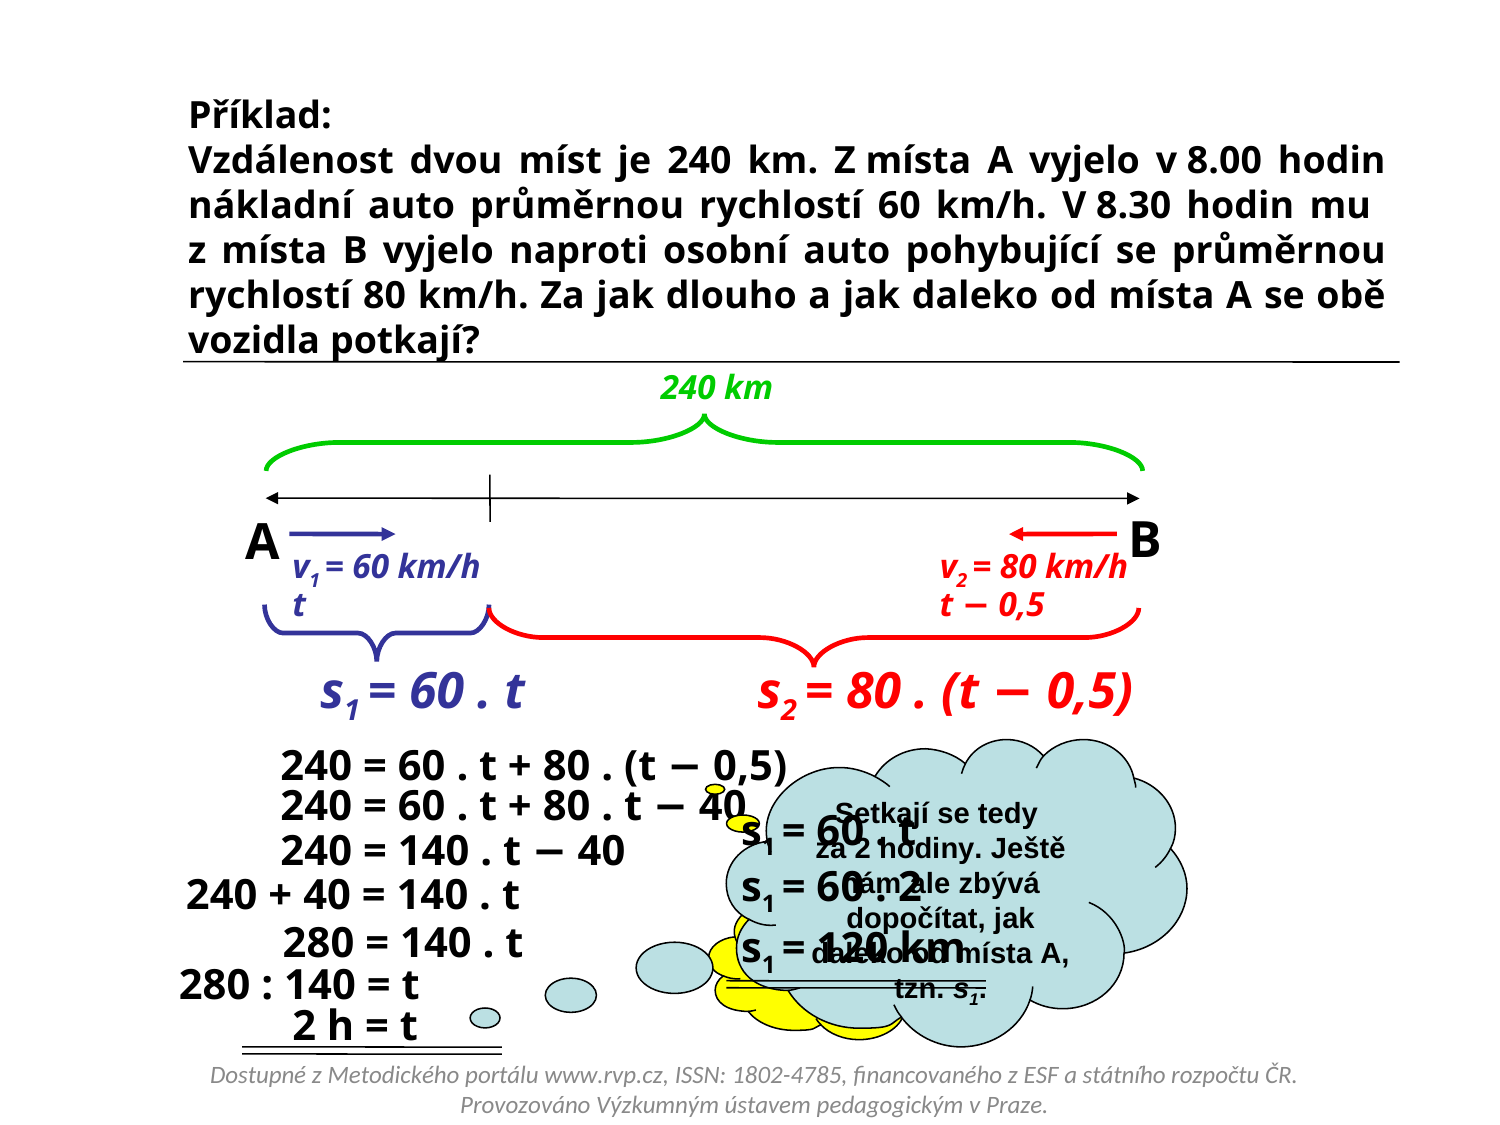

Příklad:
Vzdálenost dvou míst je 240 km. Z místa A vyjelo v 8.00 hodin nákladní auto průměrnou rychlostí 60 km/h. V 8.30 hodin mu
z místa B vyjelo naproti osobní auto pohybující se průměrnou rychlostí 80 km/h. Za jak dlouho a jak daleko od místa A se obě vozidla potkají?
240 km
B
A
v1 = 60 km/h
v2 = 80 km/h
t
t − 0,5
s1 = 60 . t
s2 = 80 . (t − 0,5)‏
240 = 60 . t + 80 . (t − 0,5)‏
240 = 60 . t + 80 . t − 40
Setkají se tedy
za 2 hodiny. Ještě nám ale zbývá dopočítat, jak daleko od místa A, tzn. s1.
s1 = 60 . t
240 = 140 . t − 40
s1 = 60 . 2
240 + 40 = 140 . t
280 = 140 . t
s1 = 120 km
Rovnici vyřešíme
280 : 140 = t
2 h = t